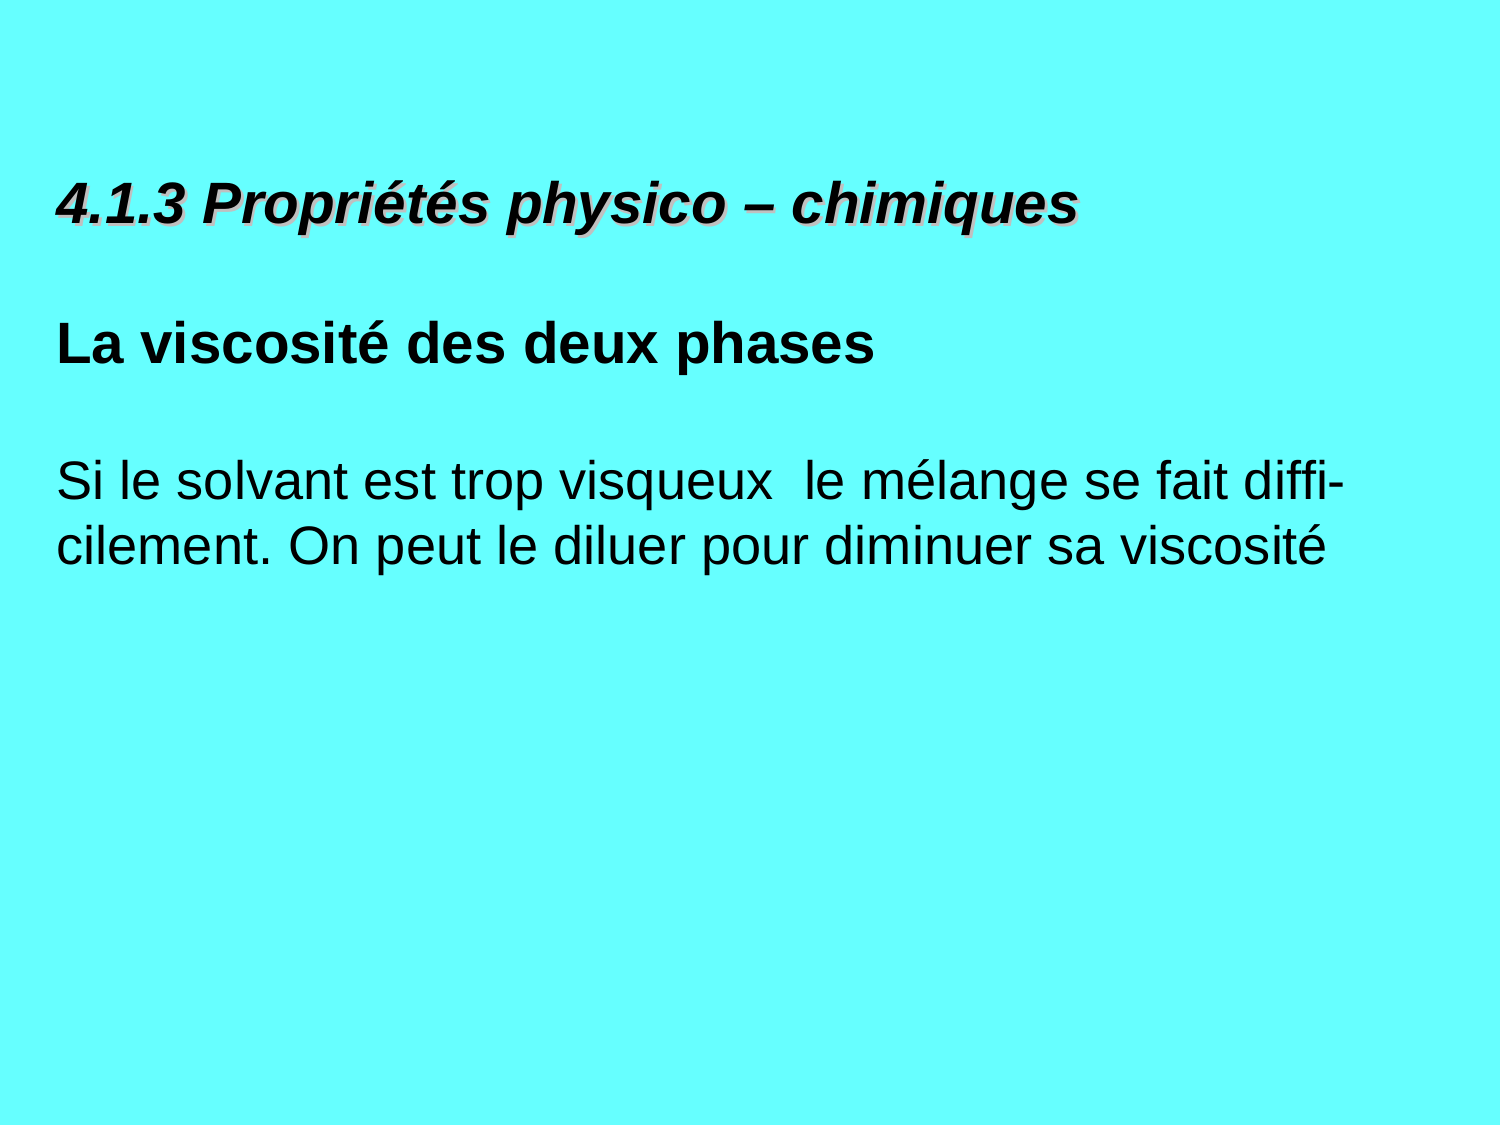

4.1.3 Propriétés physico – chimiques
La viscosité des deux phases
Si le solvant est trop visqueux le mélange se fait diffi-cilement. On peut le diluer pour diminuer sa viscosité